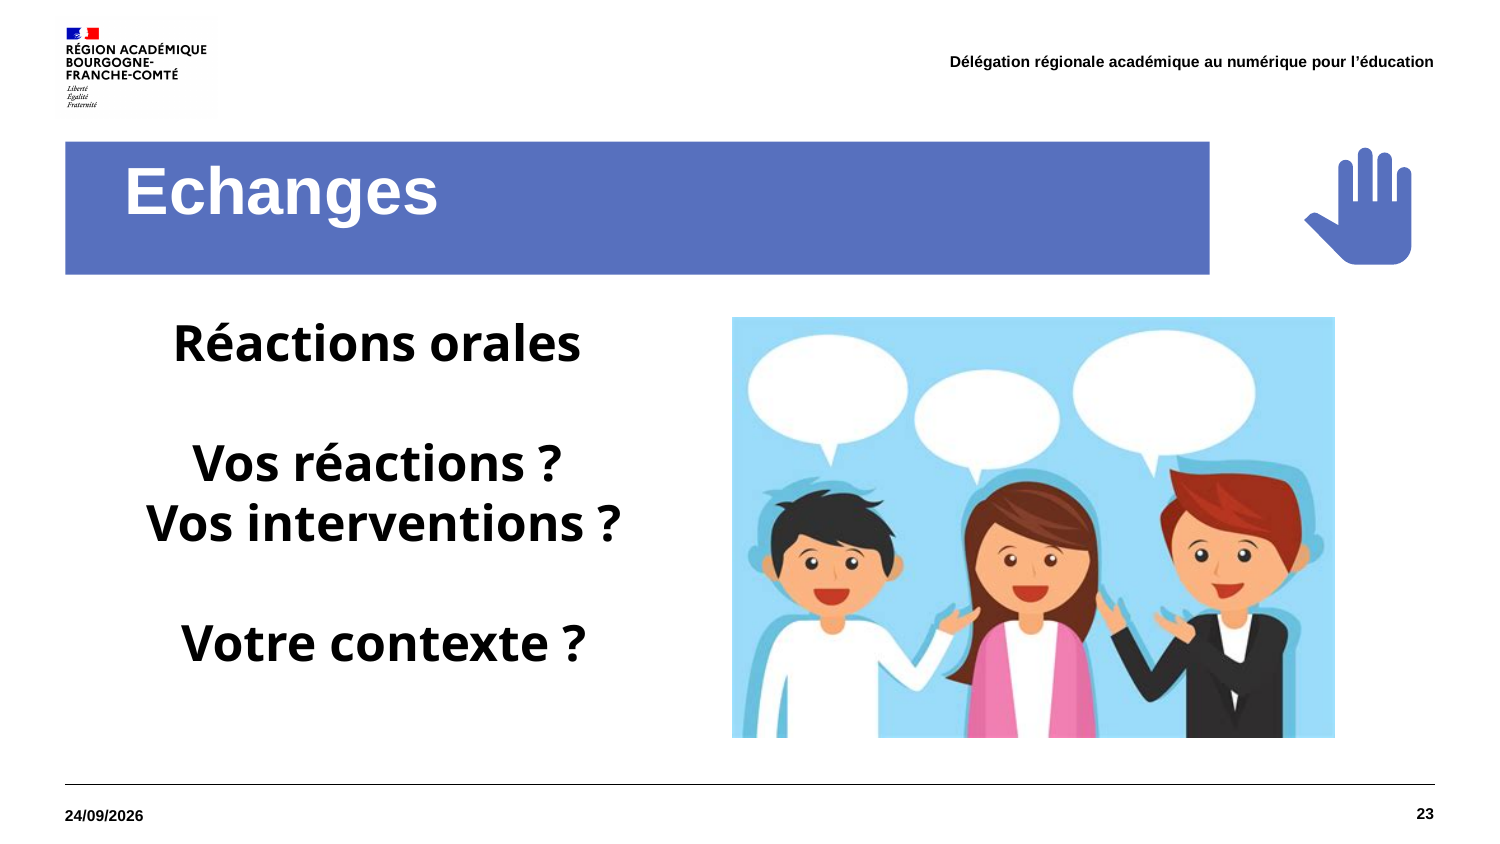

Délégation régionale académique au numérique pour l’éducation
Echanges
Réactions orales
Vos réactions ?
Vos interventions ?
Votre contexte ?